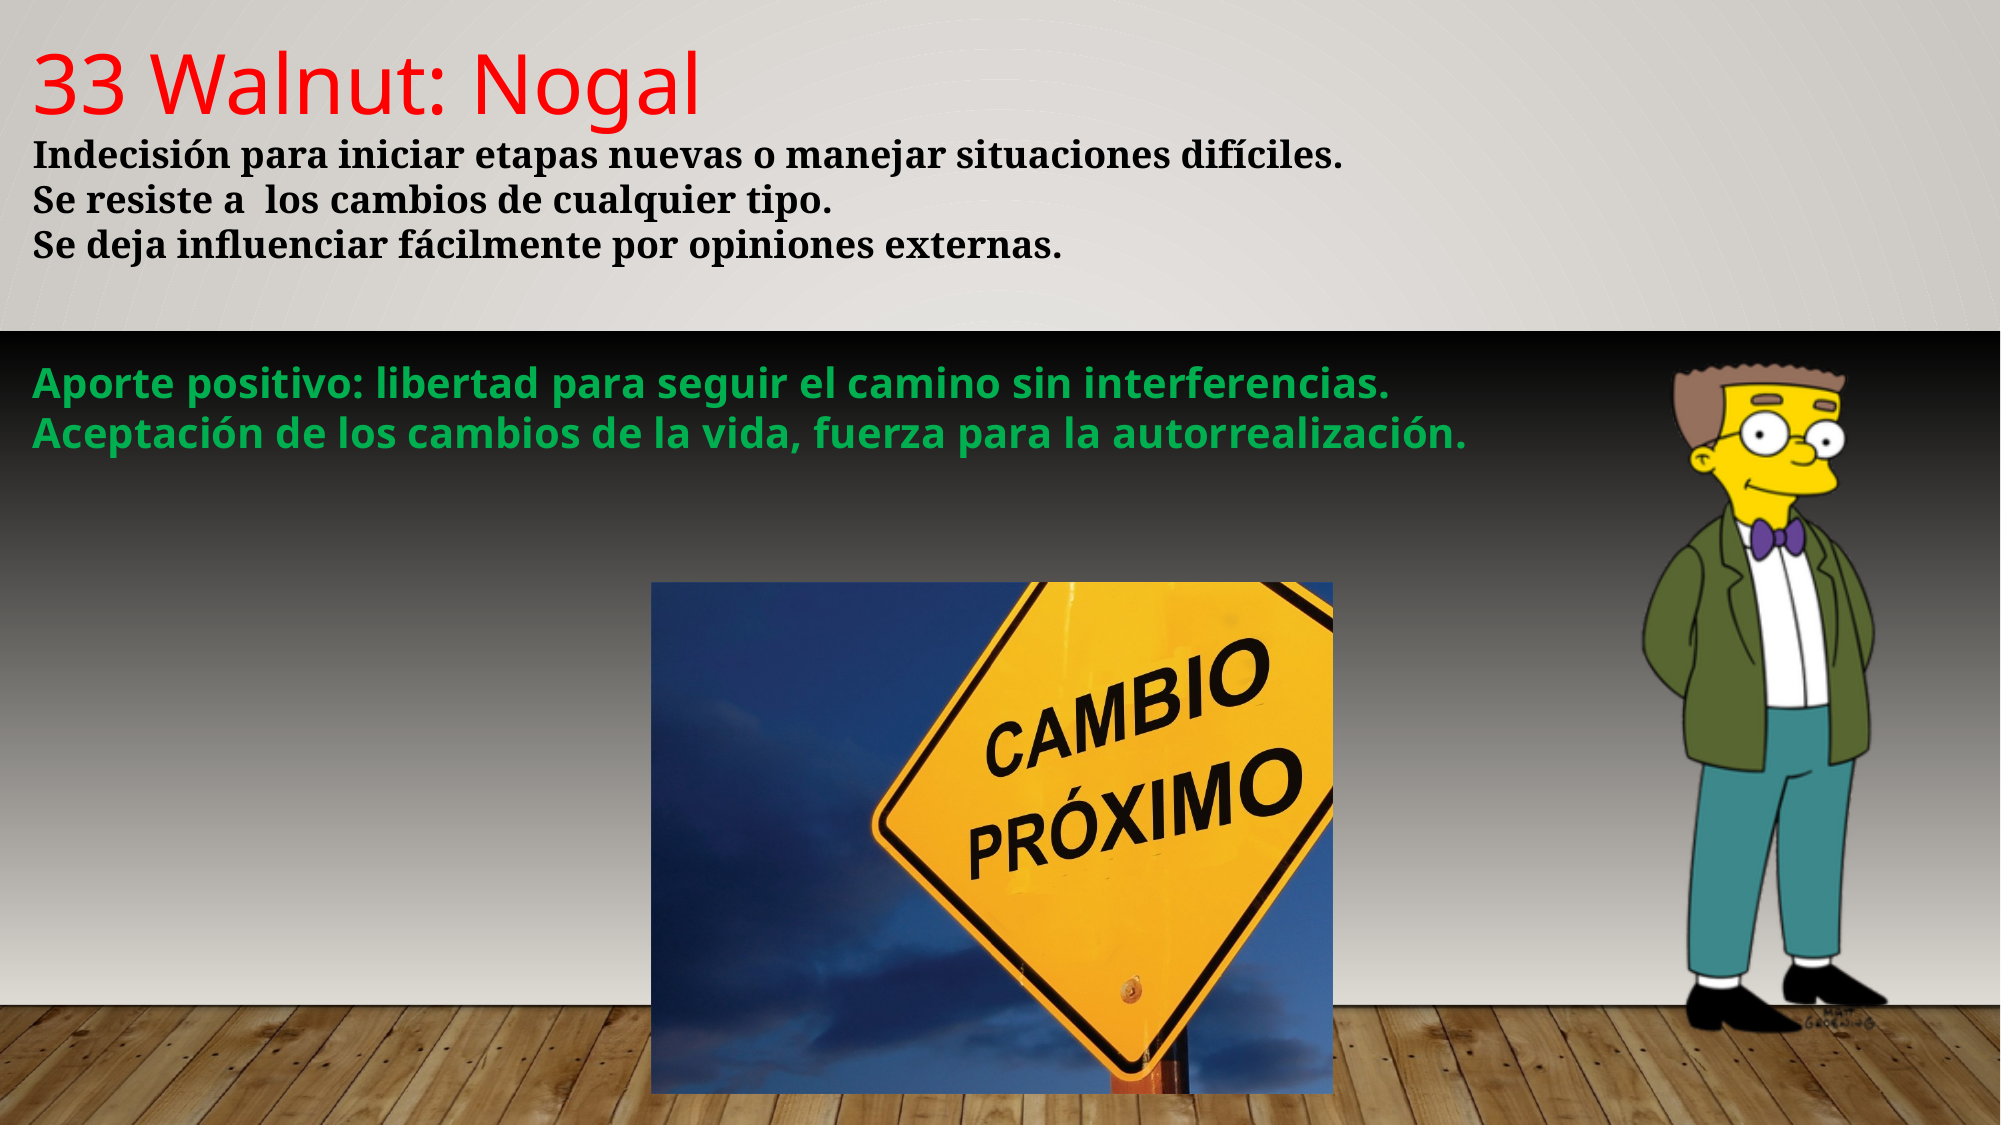

33 Walnut: Nogal
Indecisión para iniciar etapas nuevas o manejar situaciones difíciles.
Se resiste a los cambios de cualquier tipo.
Se deja influenciar fácilmente por opiniones externas.
Aporte positivo: libertad para seguir el camino sin interferencias.
Aceptación de los cambios de la vida, fuerza para la autorrealización.